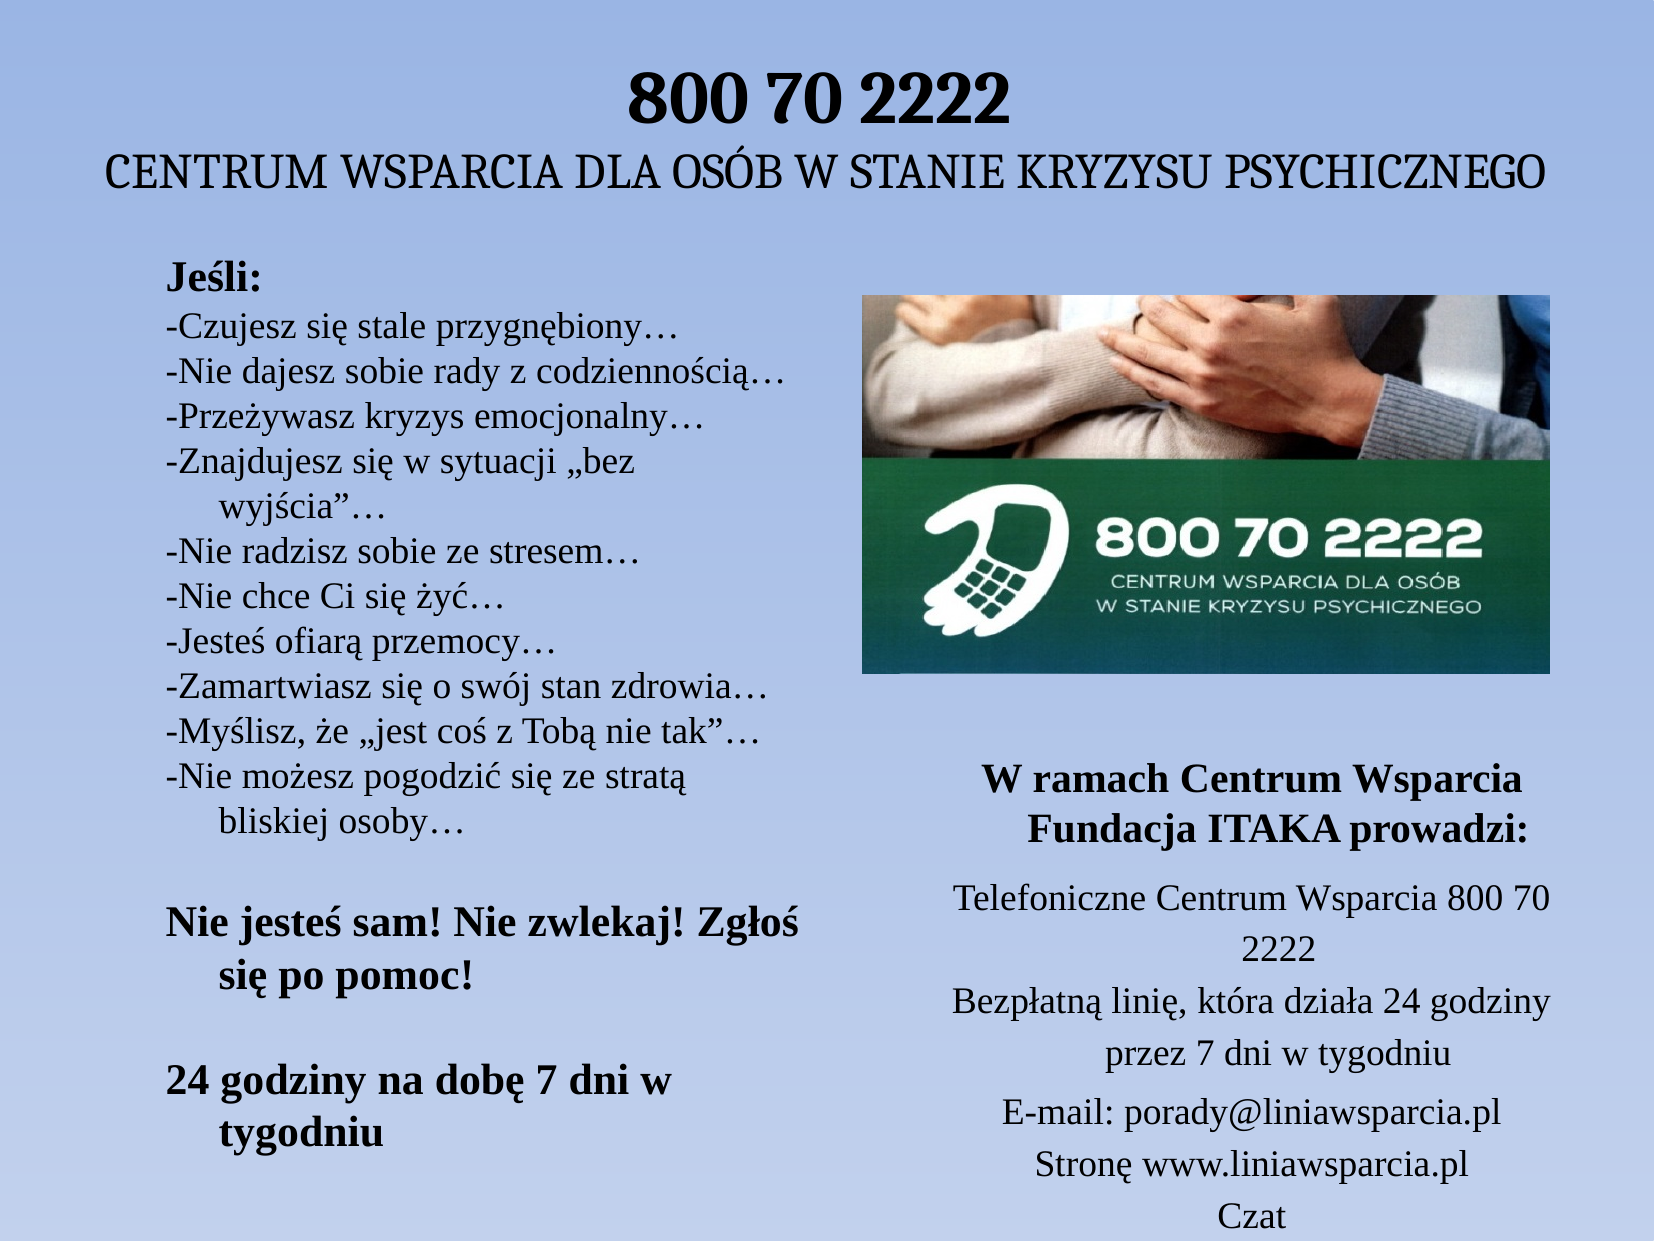

# 800 70 2222 CENTRUM WSPARCIA DLA OSÓB W STANIE KRYZYSU PSYCHICZNEGO
Jeśli:
-Czujesz się stale przygnębiony…
-Nie dajesz sobie rady z codziennością…
-Przeżywasz kryzys emocjonalny…
-Znajdujesz się w sytuacji „bez wyjścia”…
-Nie radzisz sobie ze stresem…
-Nie chce Ci się żyć…
-Jesteś ofiarą przemocy…
-Zamartwiasz się o swój stan zdrowia…
-Myślisz, że „jest coś z Tobą nie tak”…
-Nie możesz pogodzić się ze stratą bliskiej osoby…
Nie jesteś sam! Nie zwlekaj! Zgłoś się po pomoc!
24 godziny na dobę 7 dni w tygodniu
W ramach Centrum Wsparcia Fundacja ITAKA prowadzi:
Telefoniczne Centrum Wsparcia 800 70 2222
Bezpłatną linię, która działa 24 godziny przez 7 dni w tygodniu
E-mail: porady@liniawsparcia.pl
Stronę www.liniawsparcia.pl
Czat